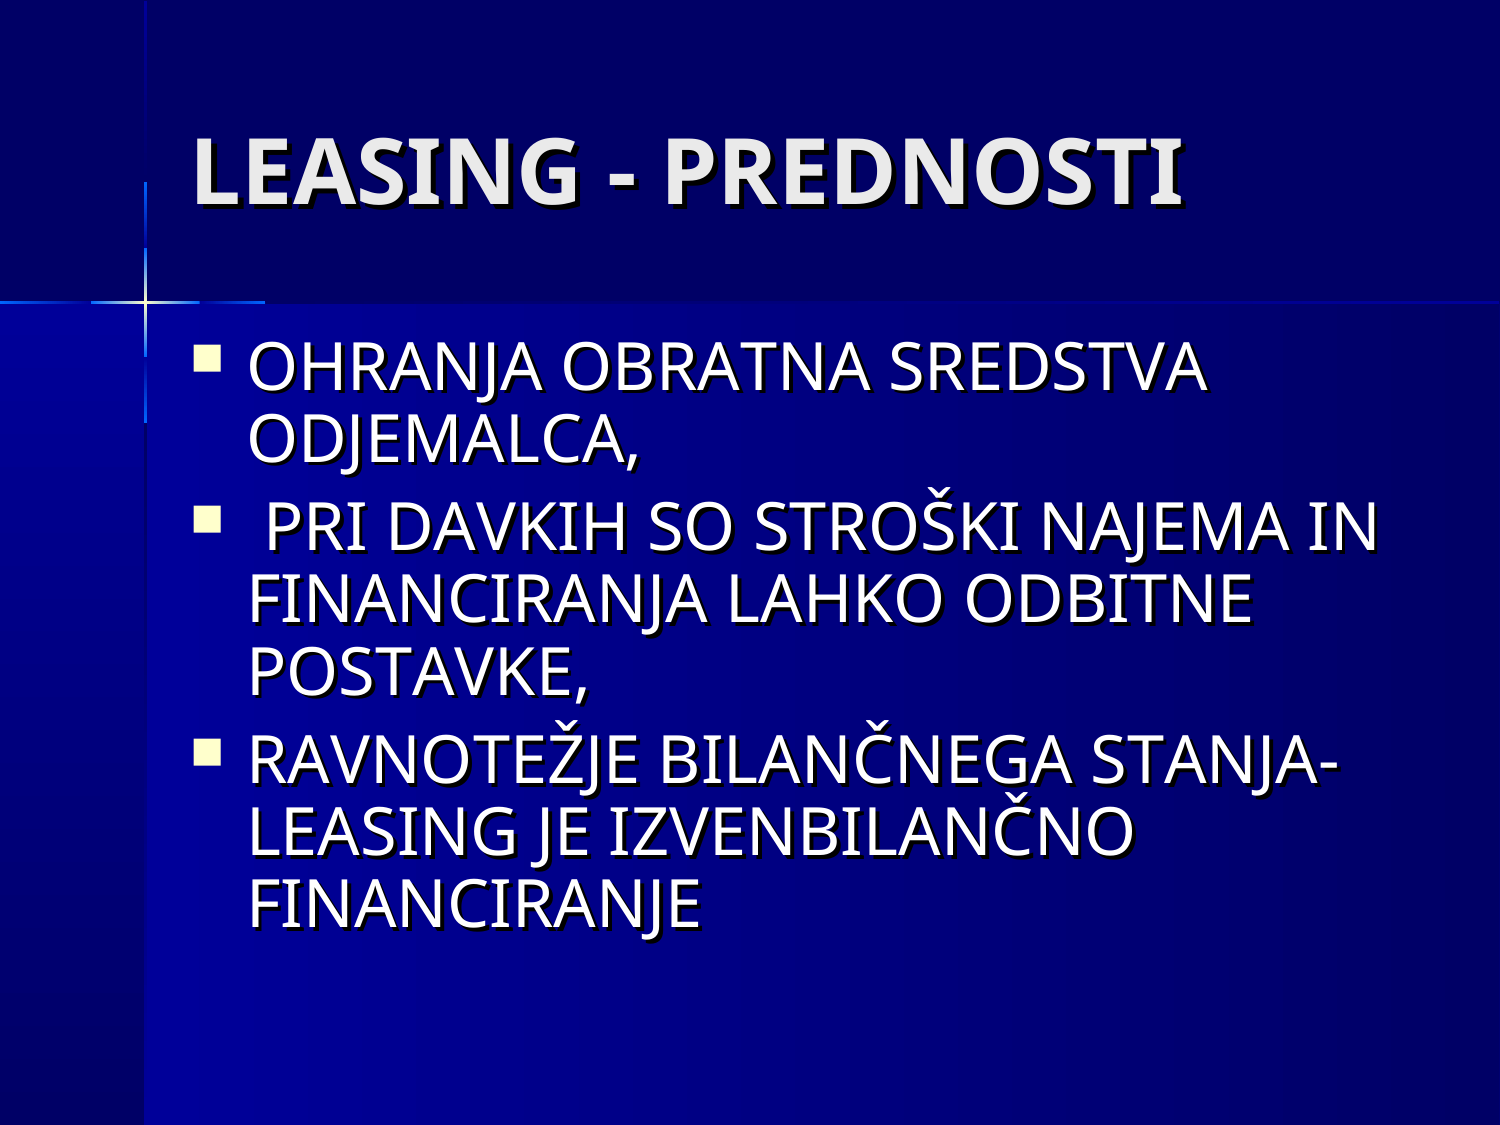

# LEASING - PREDNOSTI
OHRANJA OBRATNA SREDSTVA ODJEMALCA,
 PRI DAVKIH SO STROŠKI NAJEMA IN FINANCIRANJA LAHKO ODBITNE POSTAVKE,
RAVNOTEŽJE BILANČNEGA STANJA-LEASING JE IZVENBILANČNO FINANCIRANJE